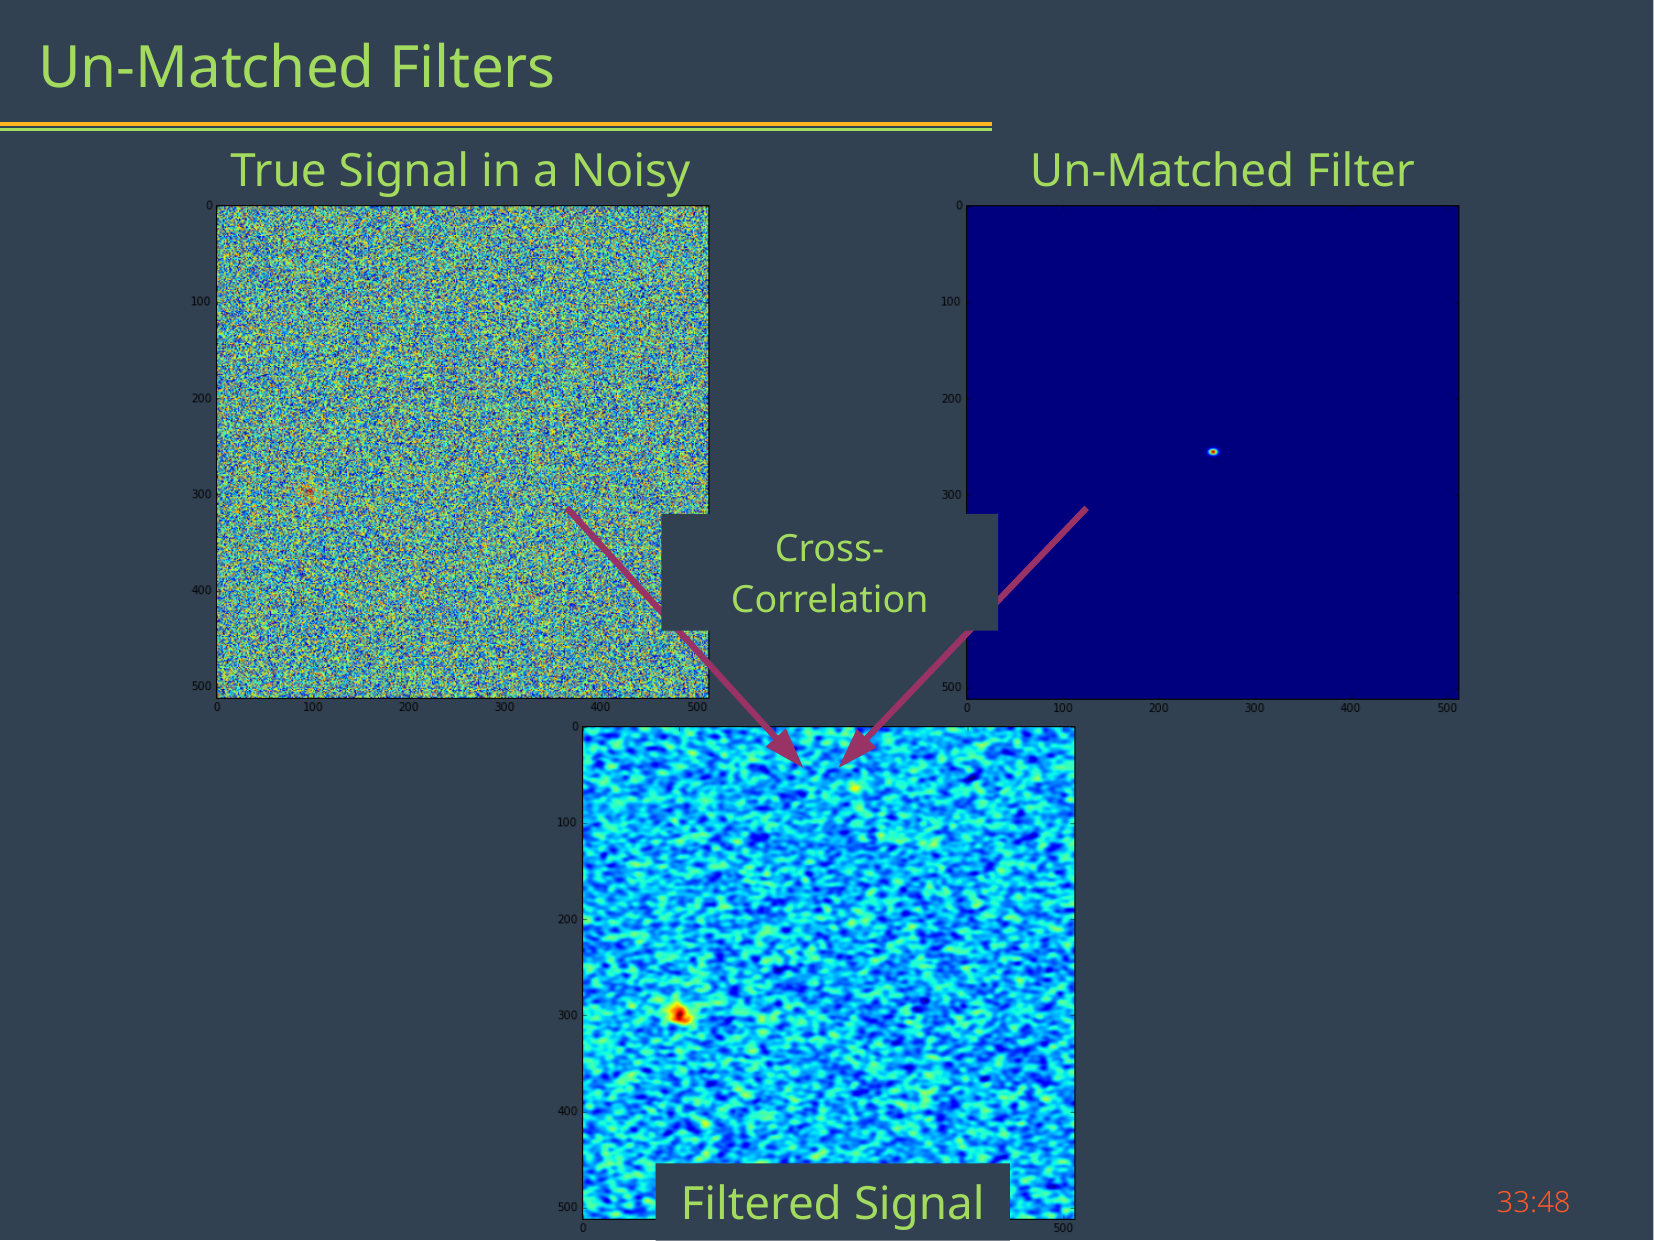

Un-Matched Filters
True Signal in a Noisy System
Un-Matched Filter
Cross-Correlation
Filtered Signal
NASSP 2016
33